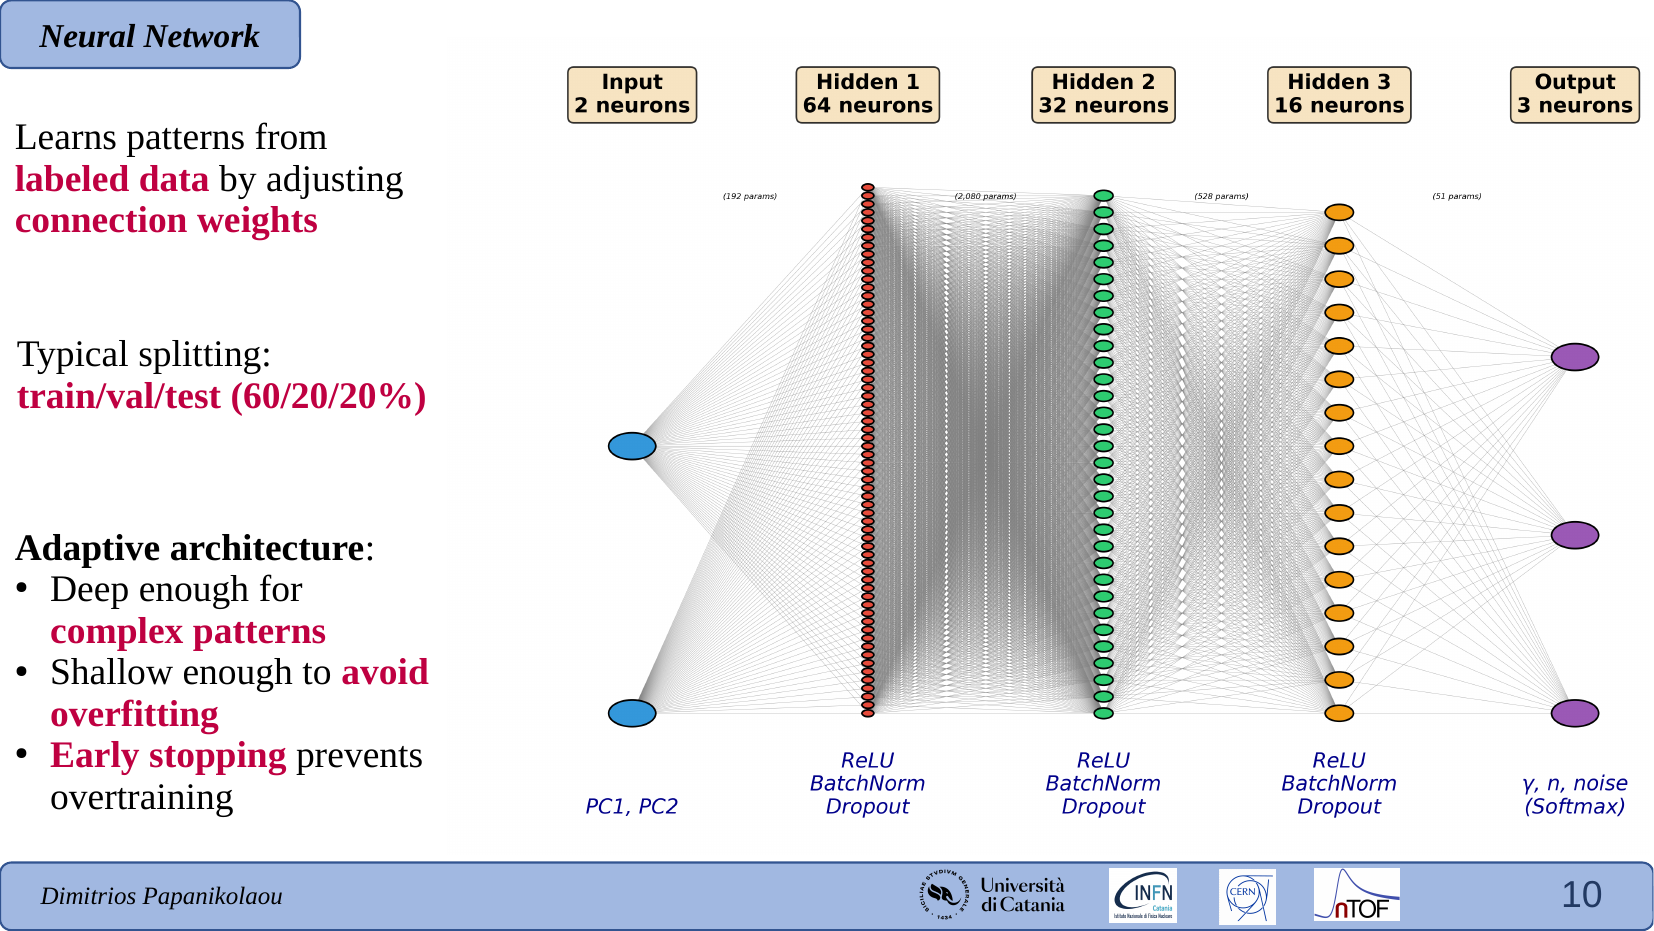

Neural Network
Learns patterns from labeled data by adjusting connection weights
Typical splitting:
train/val/test (60/20/20%)
Adaptive architecture:
Deep enough for complex patterns
Shallow enough to avoid overfitting
Early stopping prevents overtraining
Dimitrios Papanikolaou